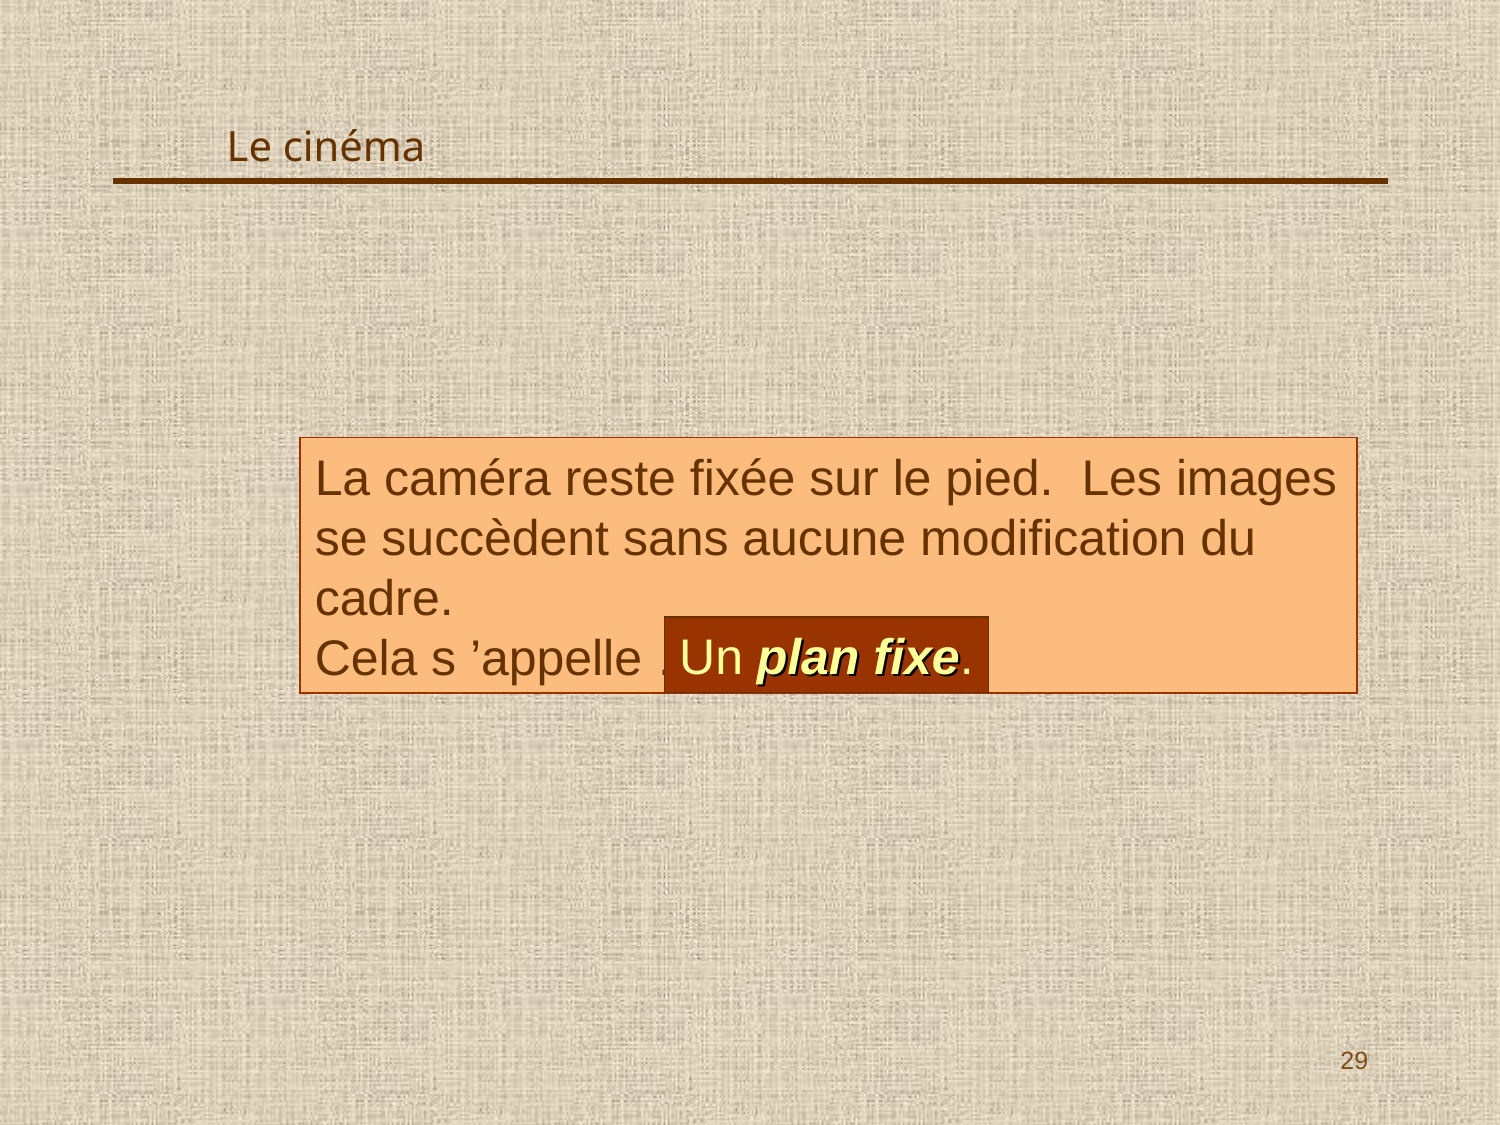

Le cinéma
La caméra reste fixée sur le pied. Les images se succèdent sans aucune modification du cadre.
Cela s ’appelle … ?
Un plan fixe.
29